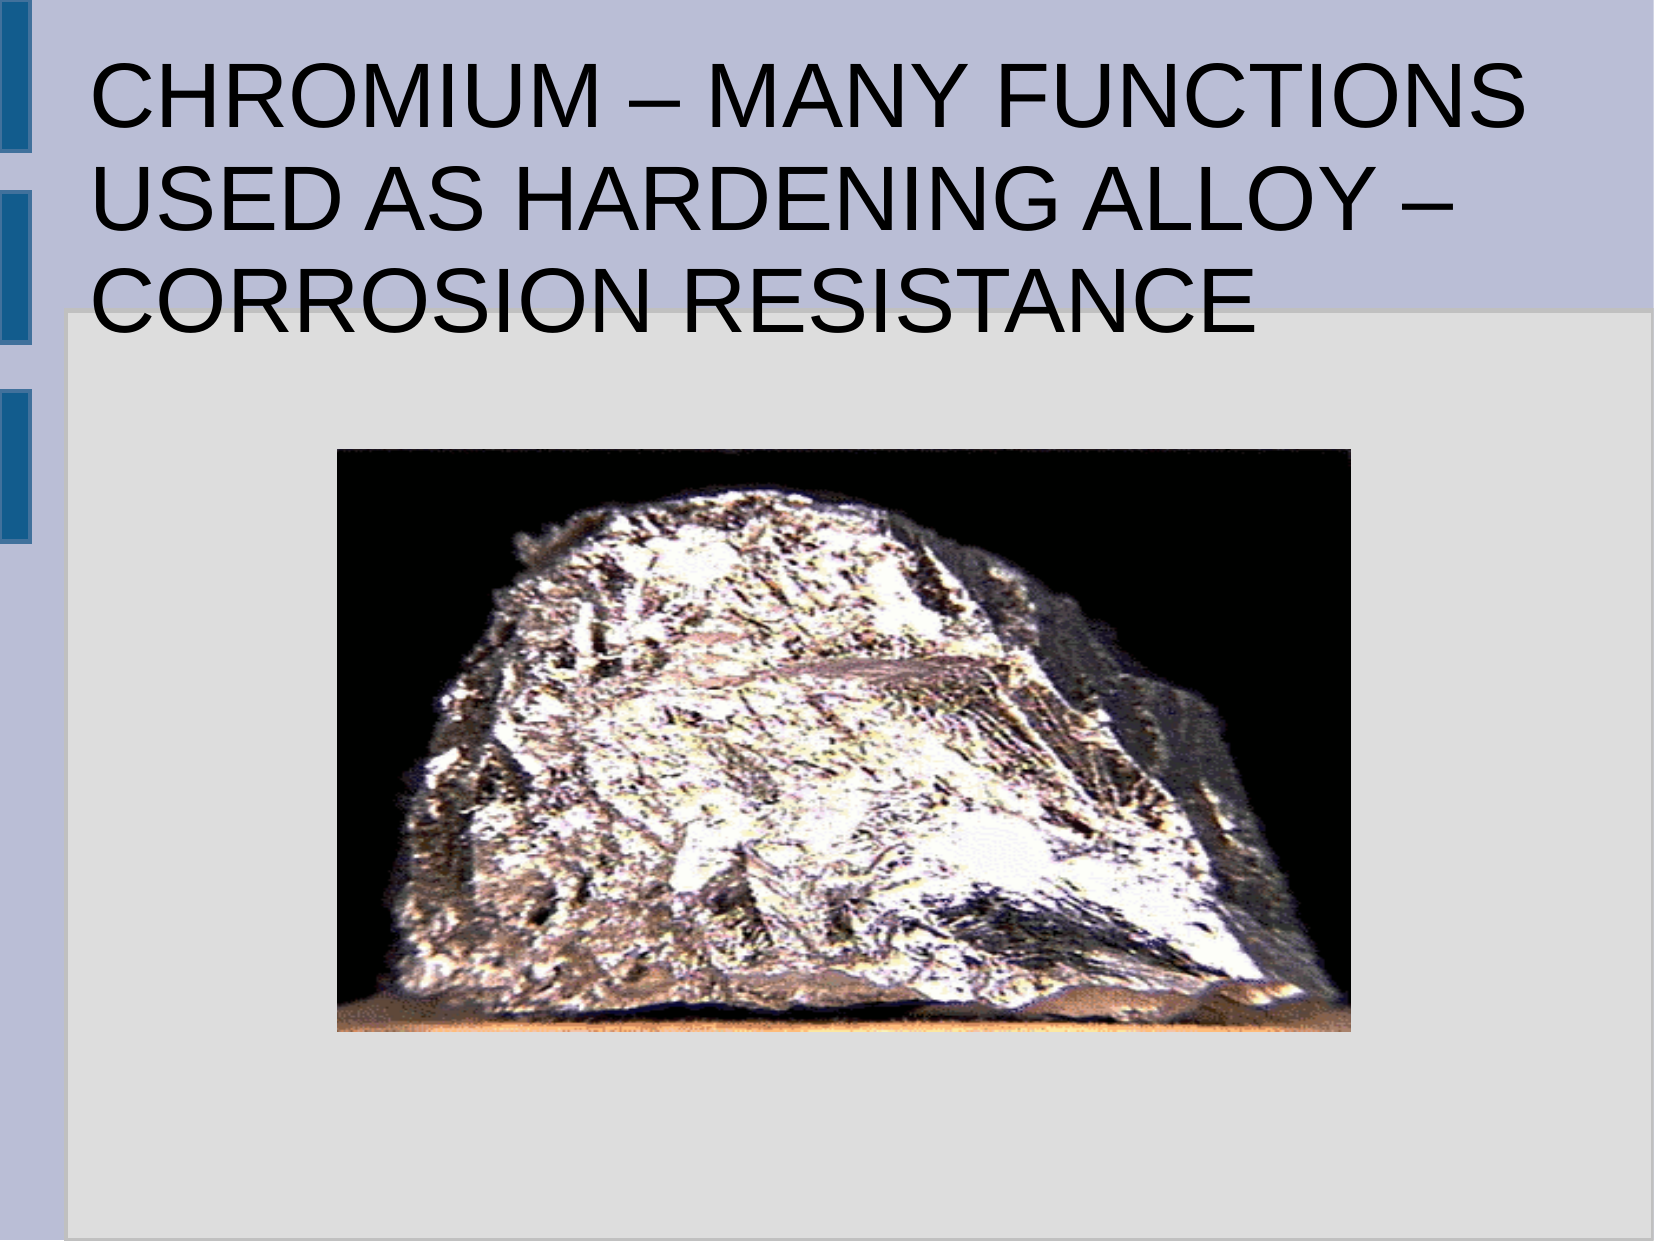

CHROMIUM – MANY FUNCTIONS
USED AS HARDENING ALLOY – CORROSION RESISTANCE